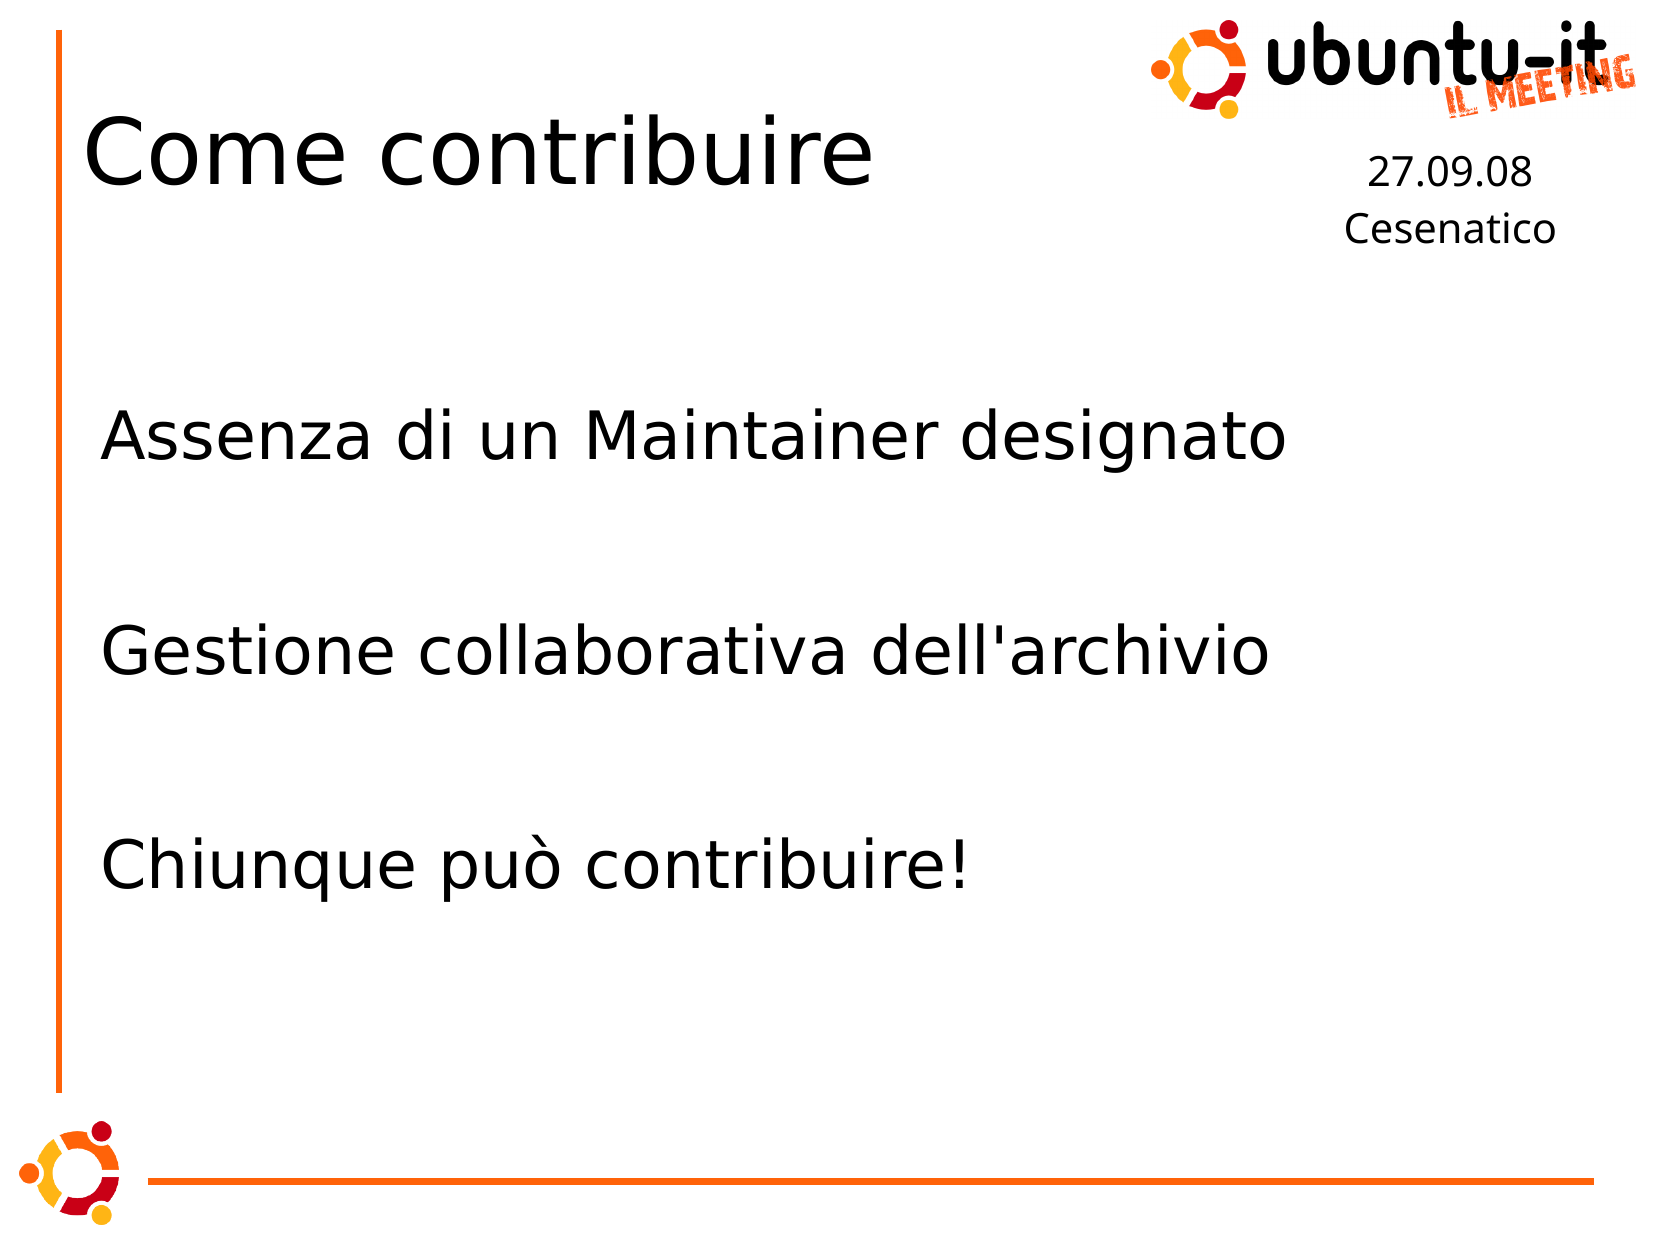

# Come contribuire
Assenza di un Maintainer designato
Gestione collaborativa dell'archivio
Chiunque può contribuire!